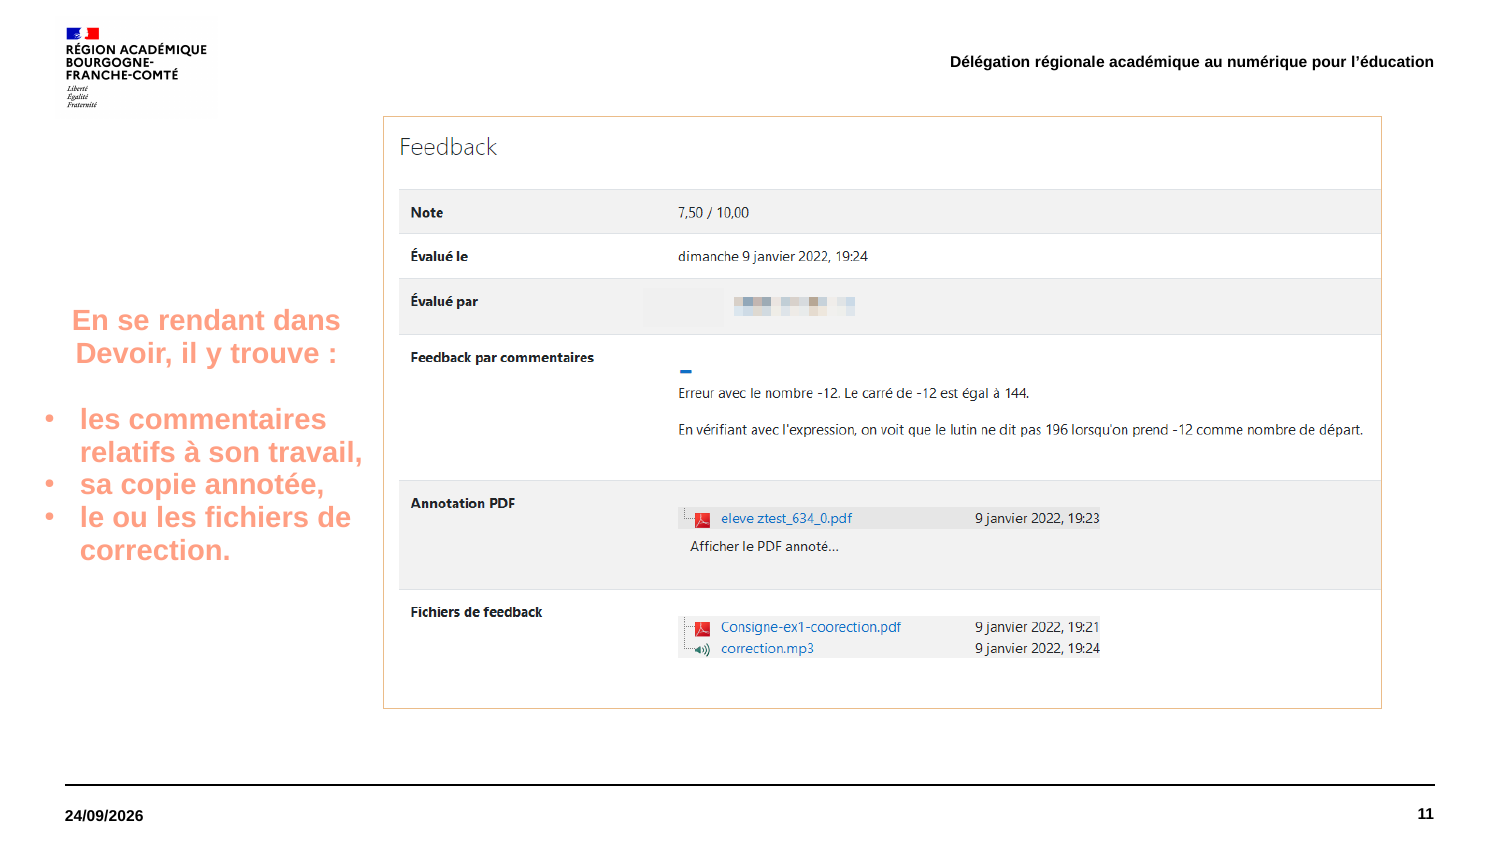

Délégation régionale académique au numérique pour l’éducation
En se rendant dans Devoir, il y trouve :
les commentaires relatifs à son travail,
sa copie annotée,
le ou les fichiers de correction.